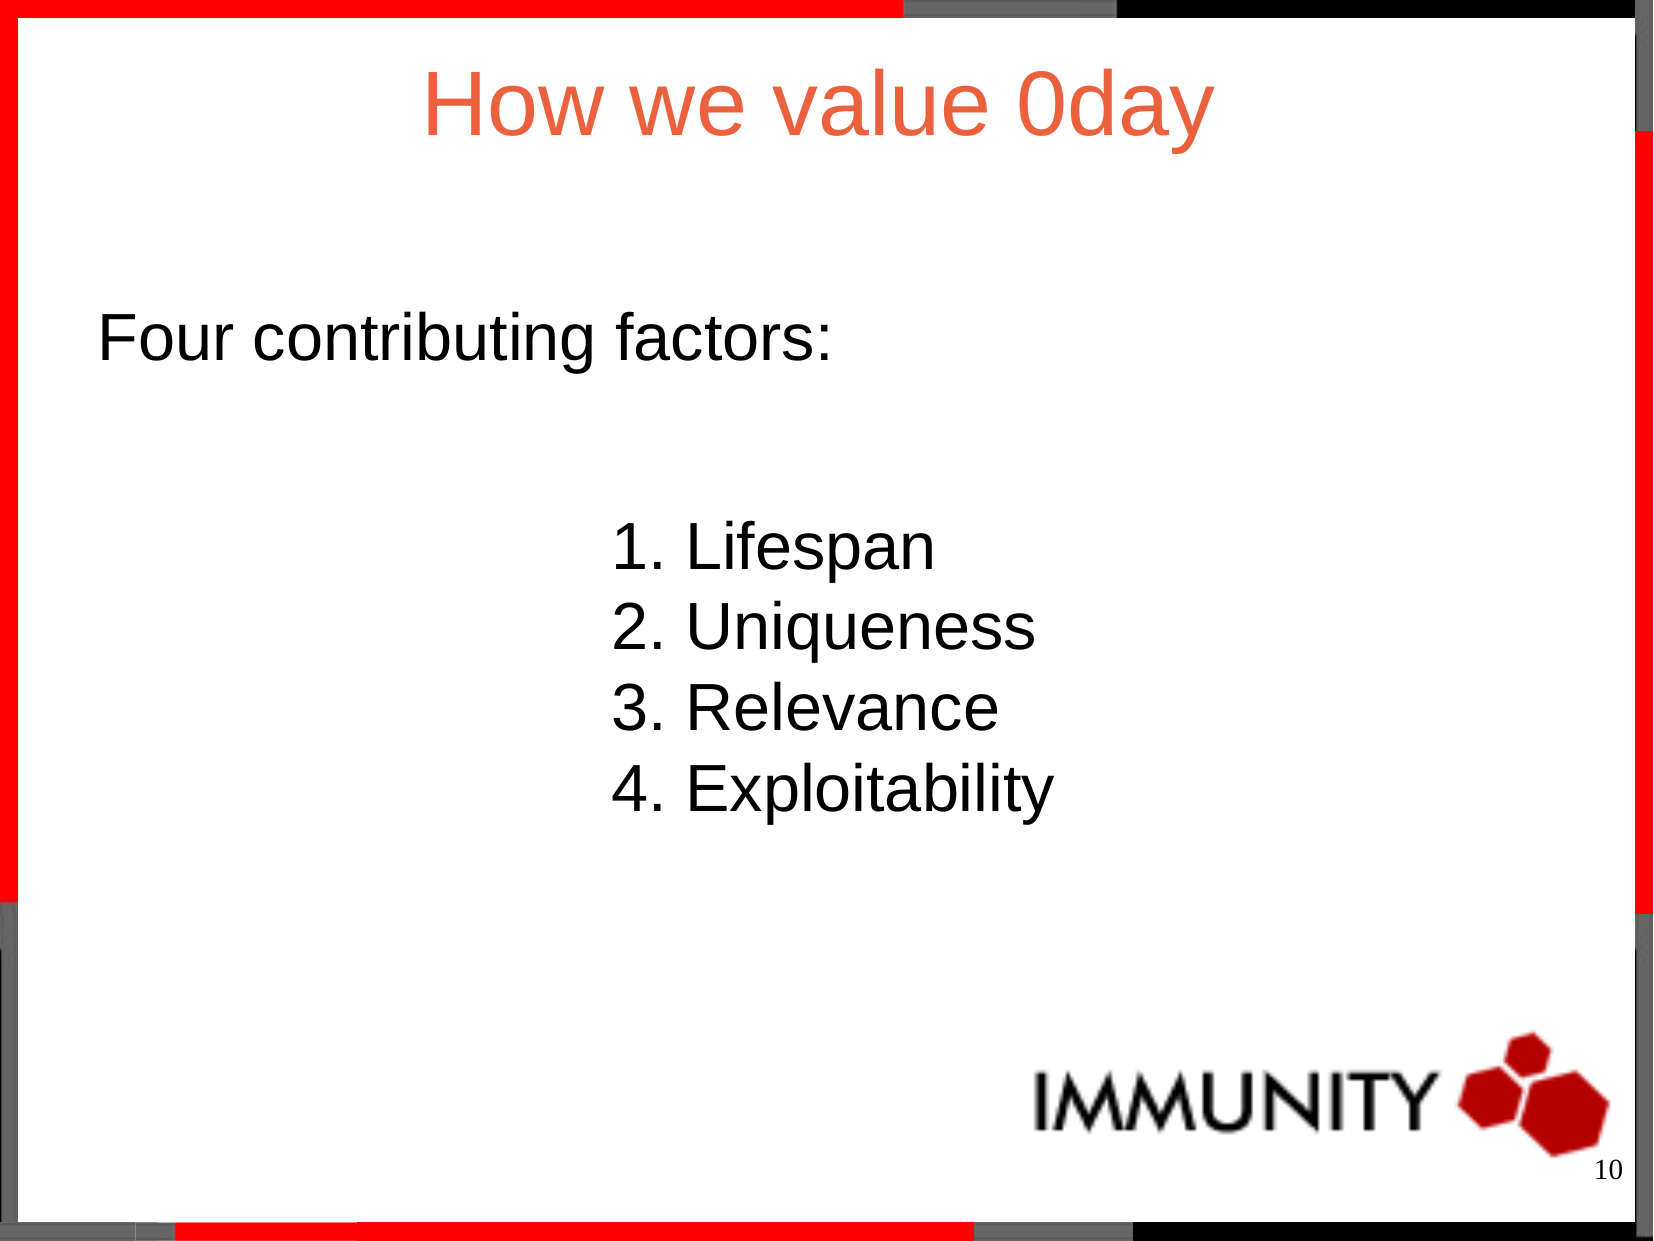

# How we value 0day
Four contributing factors:
1. Lifespan
2. Uniqueness
3. Relevance
4. Exploitability